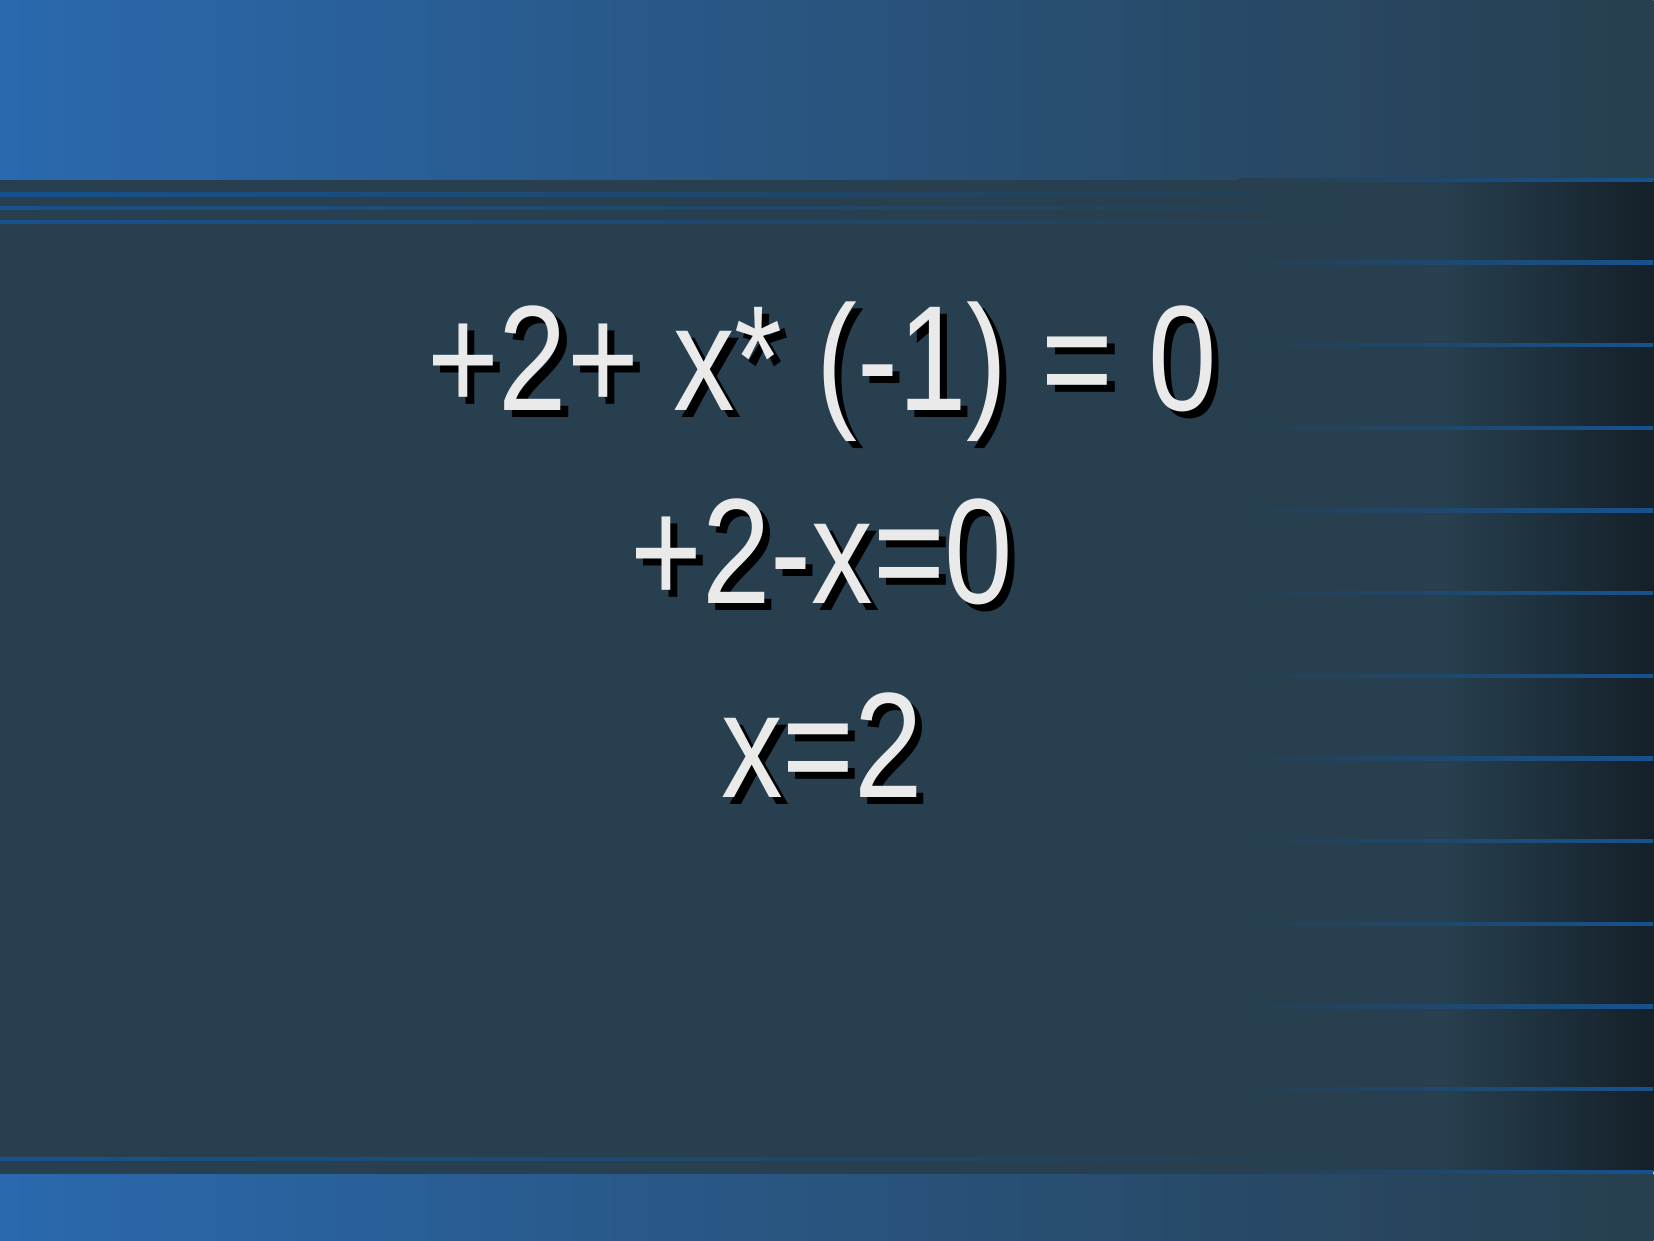

# +2+ х* (-1) = 0
+2-х=0
х=2